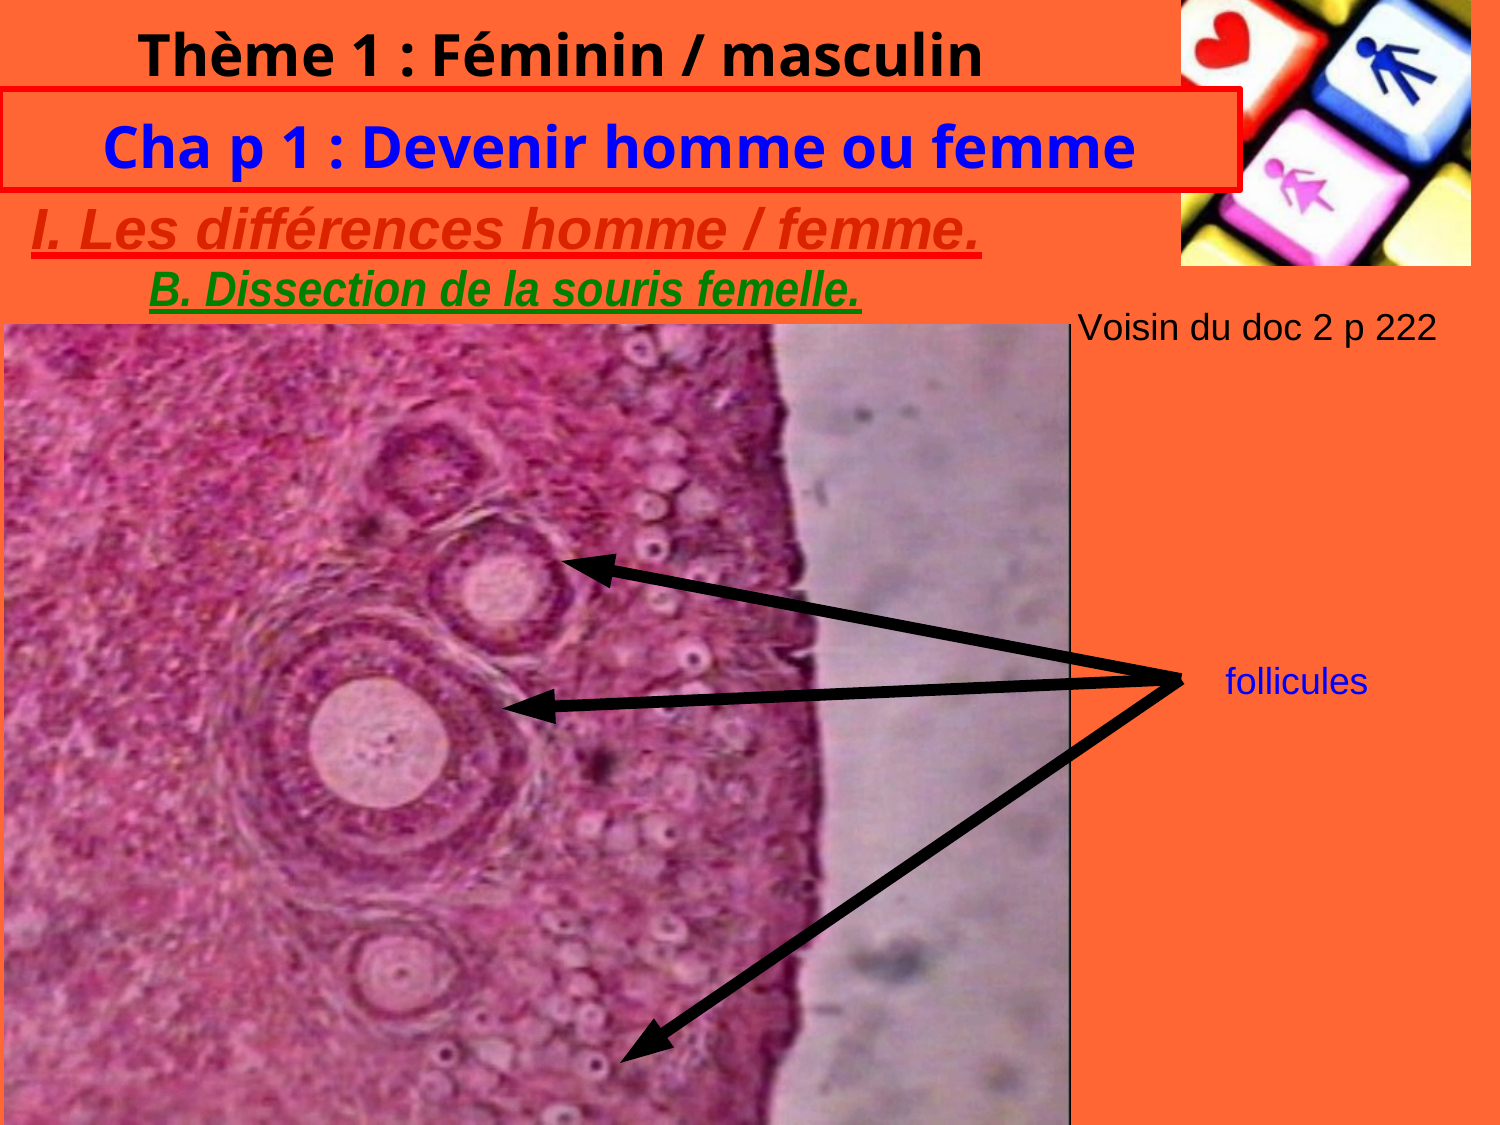

Thème 1 : Féminin / masculin
Cha p 1 : Devenir homme ou femme
Voisin du doc 2 p 222
follicules